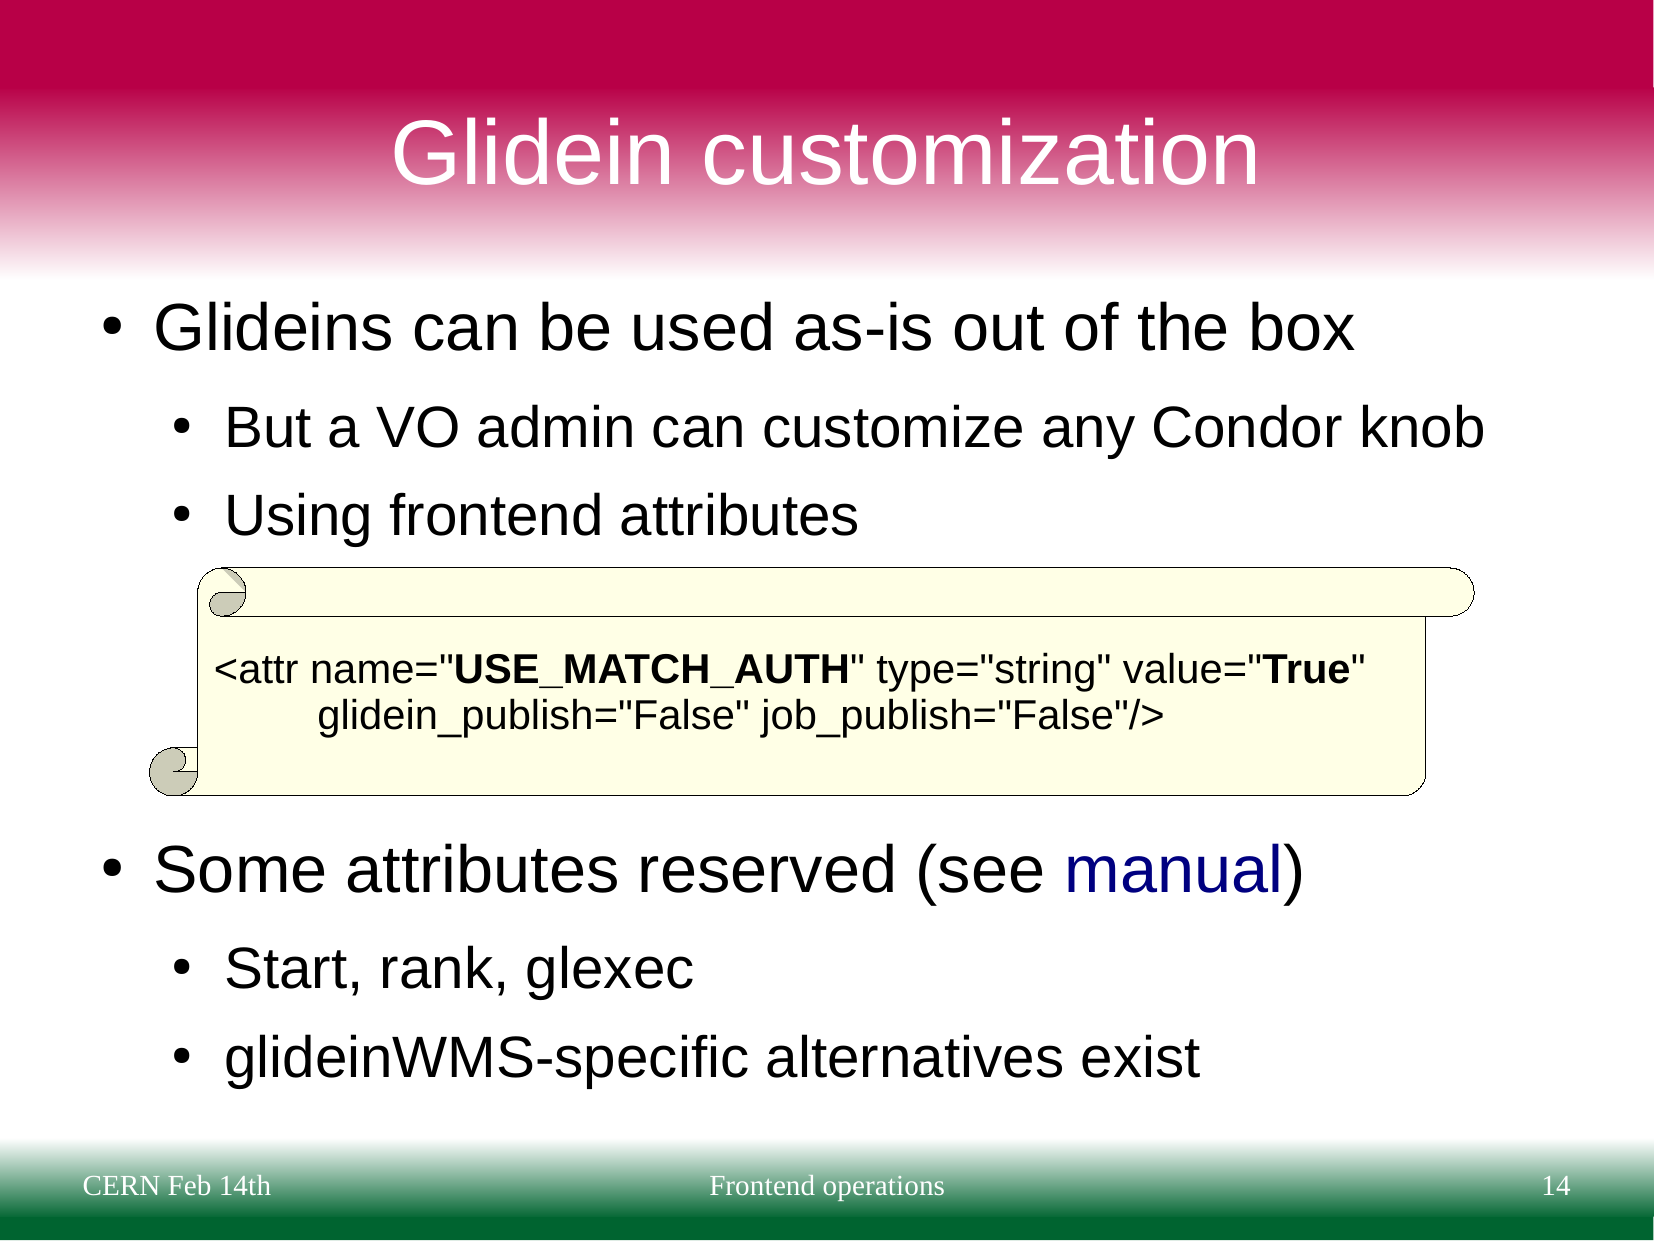

# Glidein customization
Glideins can be used as-is out of the box
But a VO admin can customize any Condor knob
Using frontend attributes
Some attributes reserved (see manual)
Start, rank, glexec
glideinWMS-specific alternatives exist
<attr name="USE_MATCH_AUTH" type="string" value="True"
 glidein_publish="False" job_publish="False"/>
CERN Feb 14th
Frontend operations
14